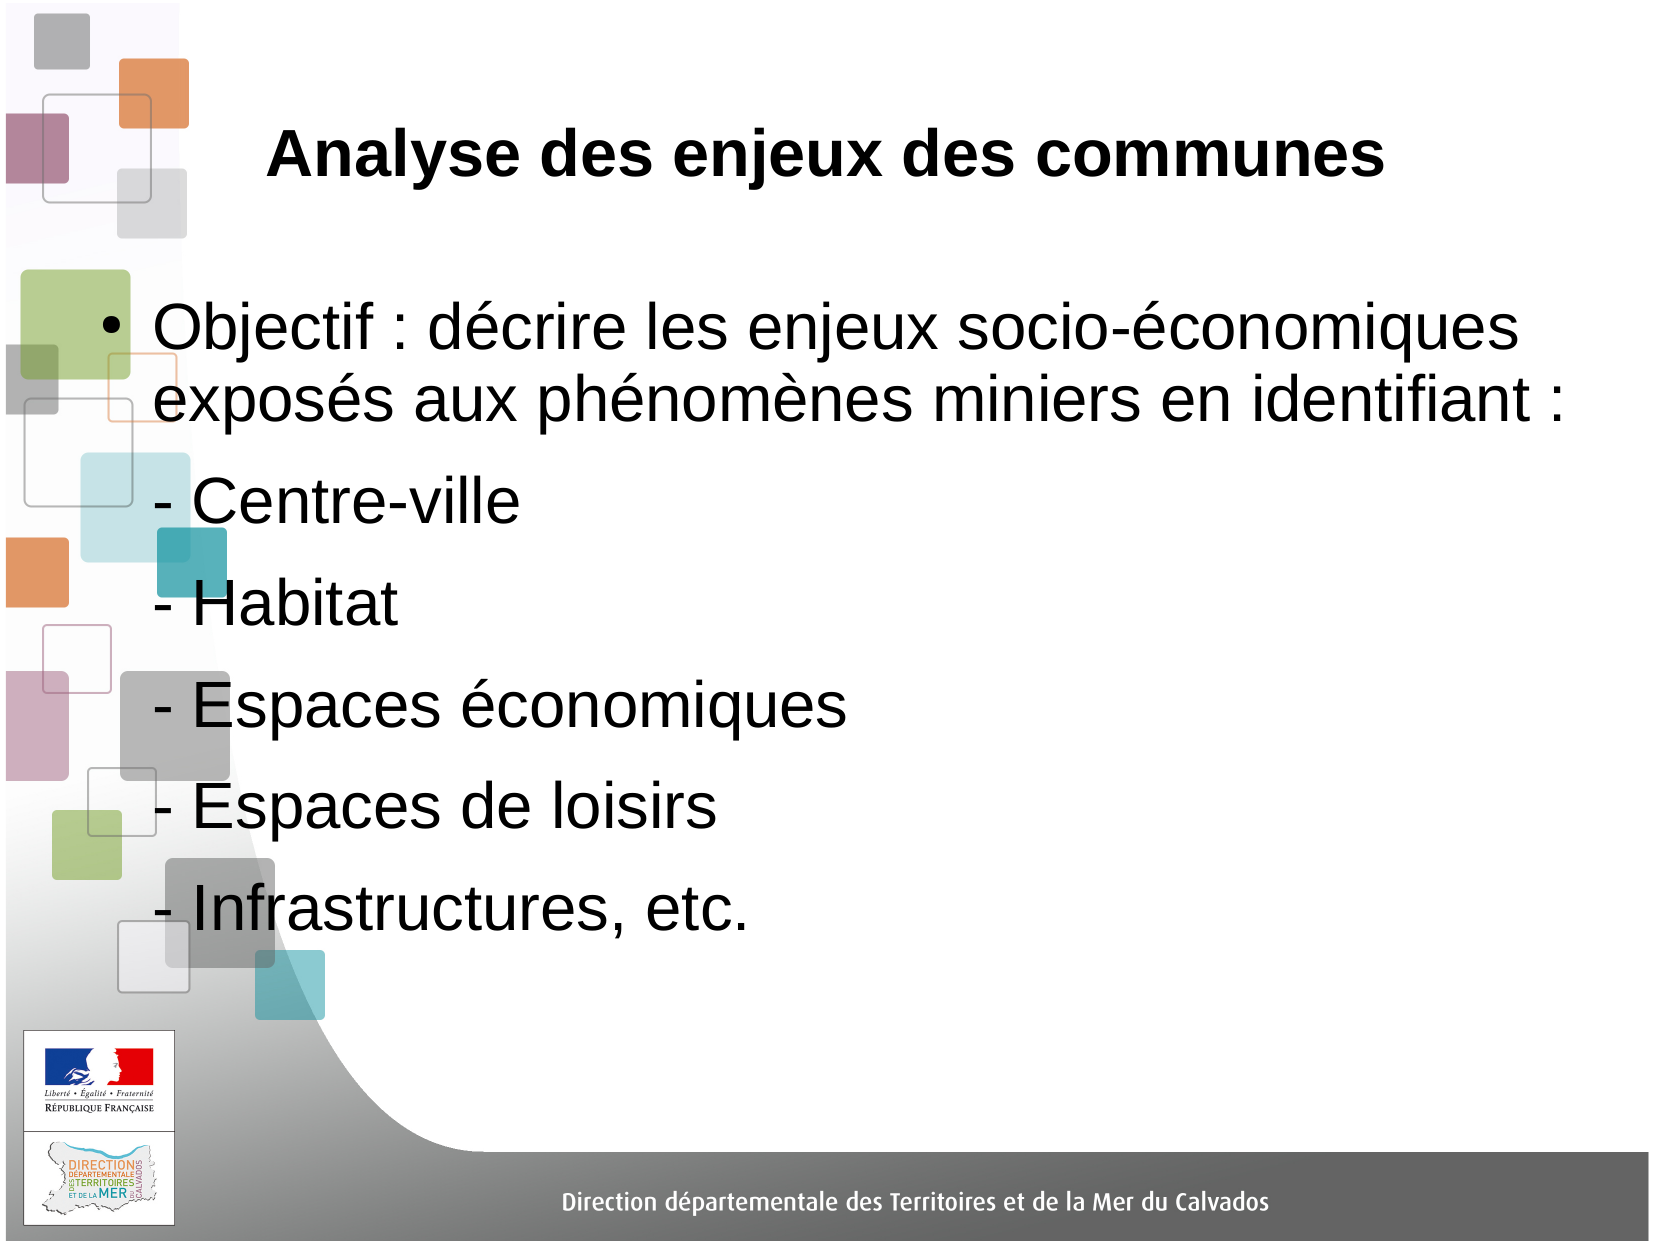

# Analyse des enjeux des communes
Objectif : décrire les enjeux socio-économiques exposés aux phénomènes miniers en identifiant :
- Centre-ville
- Habitat
- Espaces économiques
- Espaces de loisirs
- Infrastructures, etc.
24